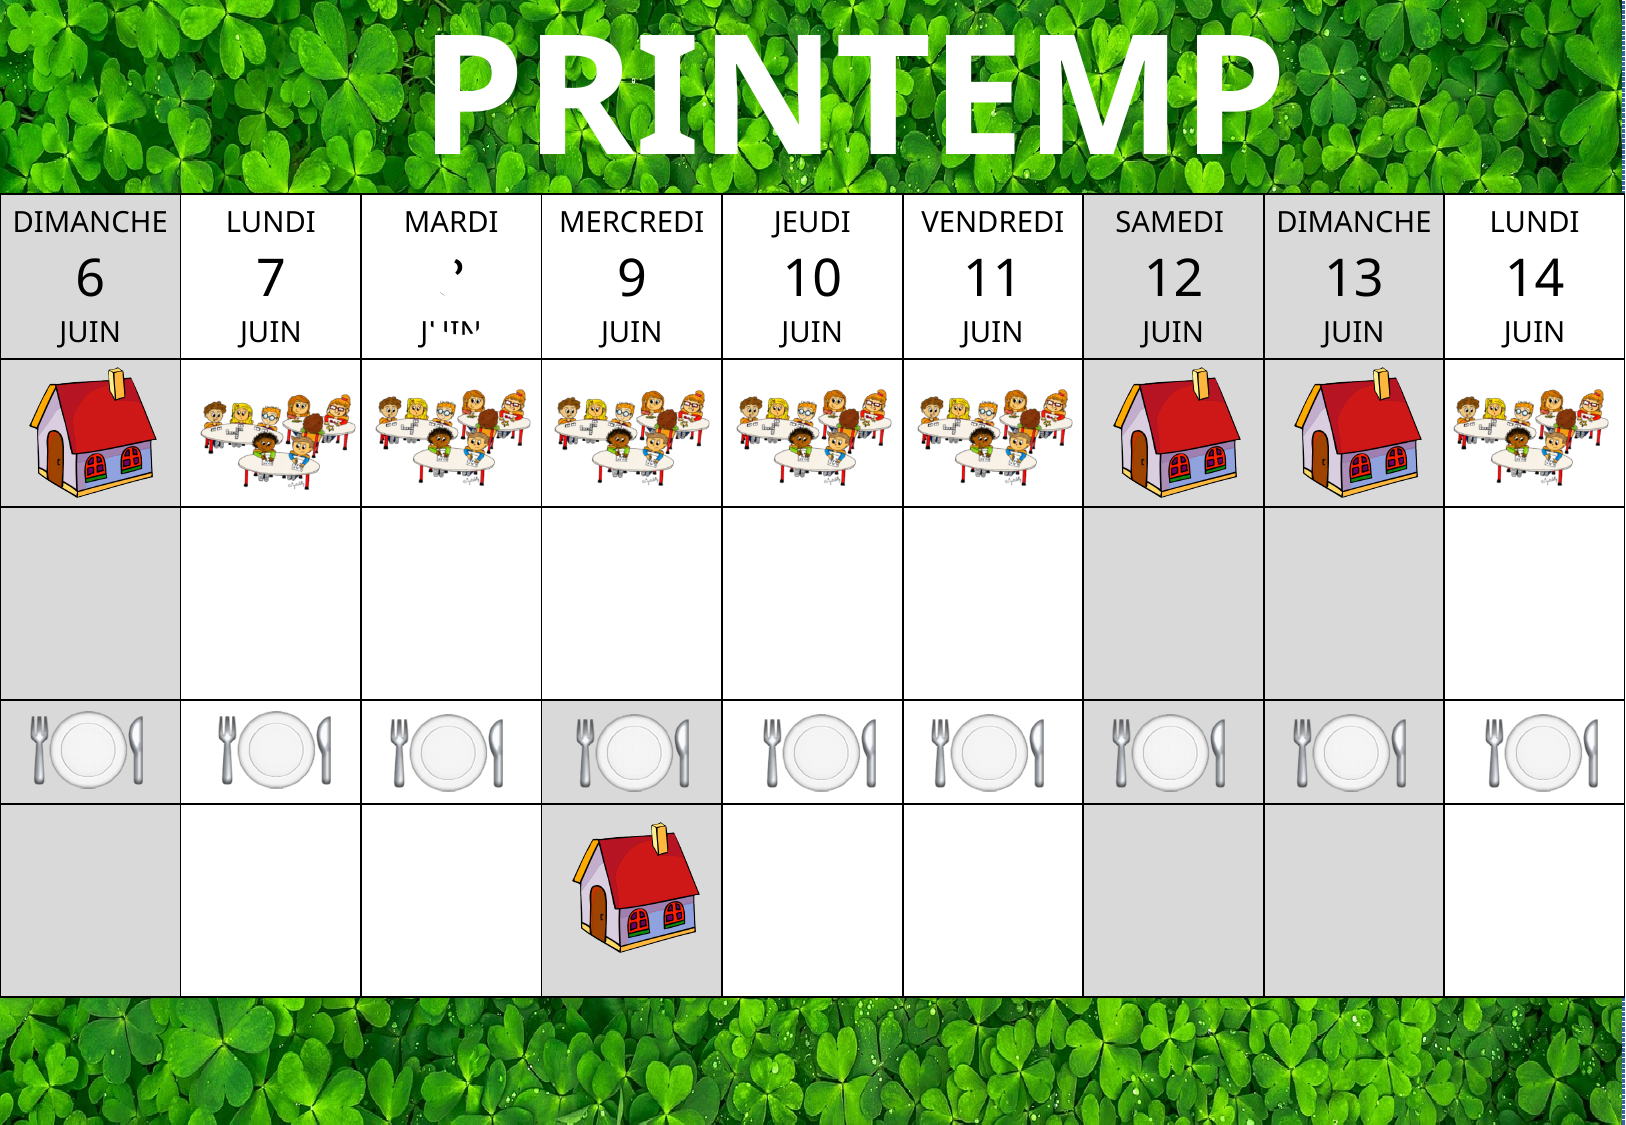

PRINTEMPS
| DIMANCHE 6 JUIN | LUNDI 7 JUIN | MARDI 8 JUIN | MERCREDI 9 JUIN | JEUDI 10 JUIN | VENDREDI 11 JUIN | SAMEDI 12 JUIN | DIMANCHE 13 JUIN | LUNDI 14 JUIN |
| --- | --- | --- | --- | --- | --- | --- | --- | --- |
| | | | | | | | | |
| | | | | | | | | |
| | | | | | | | | |
| | | | | | | | | |